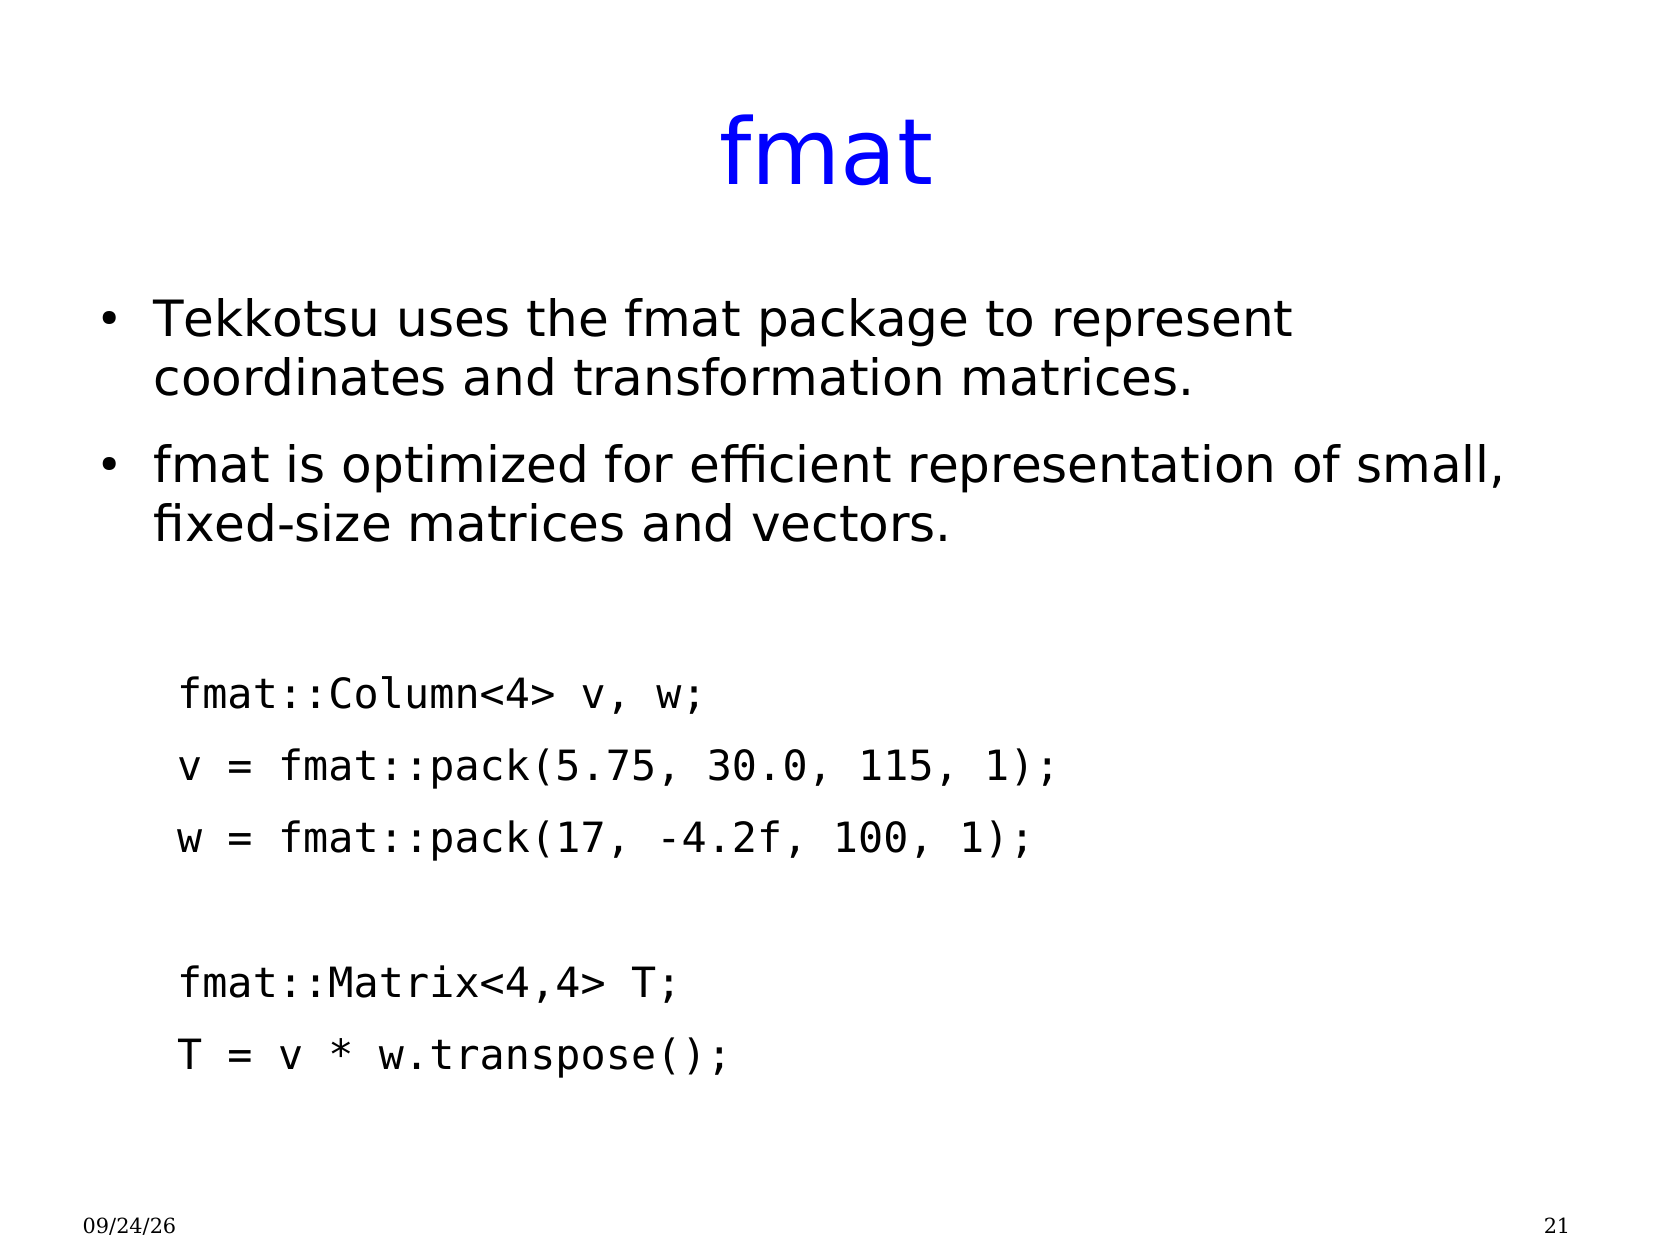

# fmat
Tekkotsu uses the fmat package to represent coordinates and transformation matrices.
fmat is optimized for efficient representation of small, fixed-size matrices and vectors.
fmat::Column<4> v, w;
v = fmat::pack(5.75, 30.0, 115, 1);
w = fmat::pack(17, -4.2f, 100, 1);
fmat::Matrix<4,4> T;
T = v * w.transpose();
21